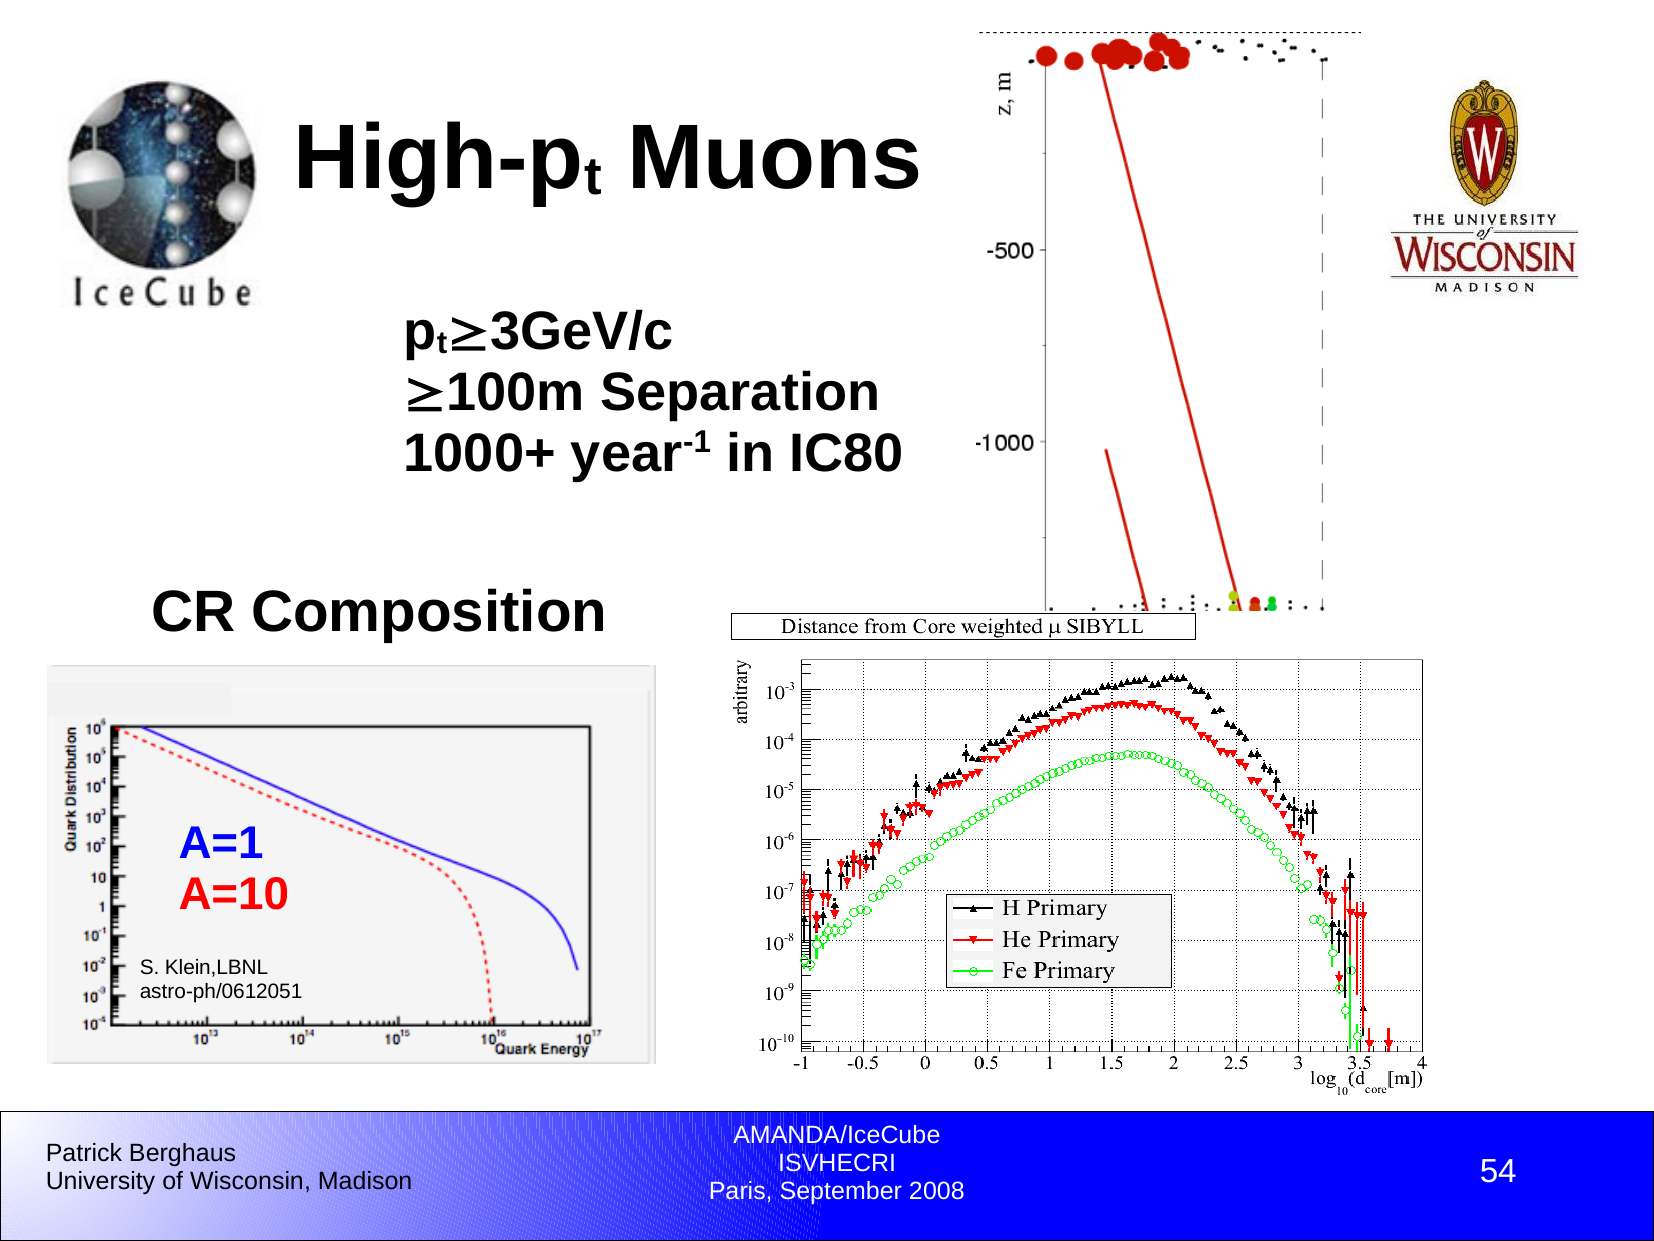

S. Klein, D. Chirkin ICRC 2007
High-pt Muons
pt≥3GeV/c
≥100m Separation
1000+ year-1 in IC80
CR Composition
A=1
A=10
S. Klein,LBNL
astro-ph/0612051